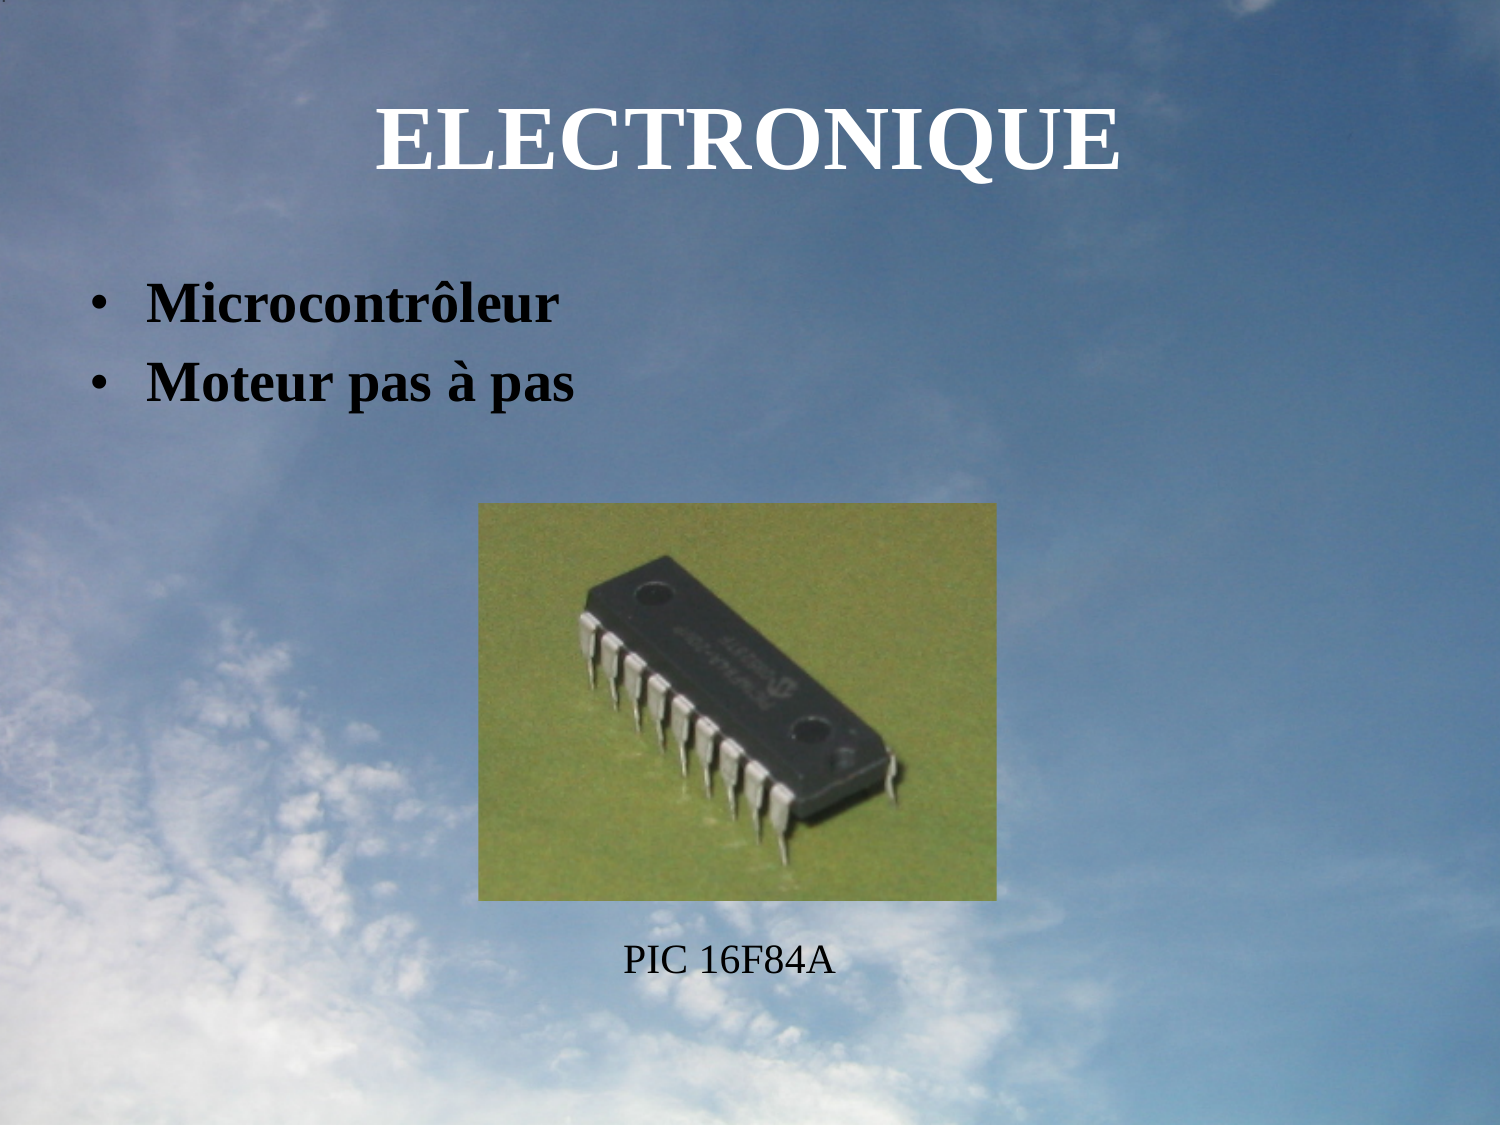

# ELECTRONIQUE
Microcontrôleur
Moteur pas à pas
PIC 16F84A